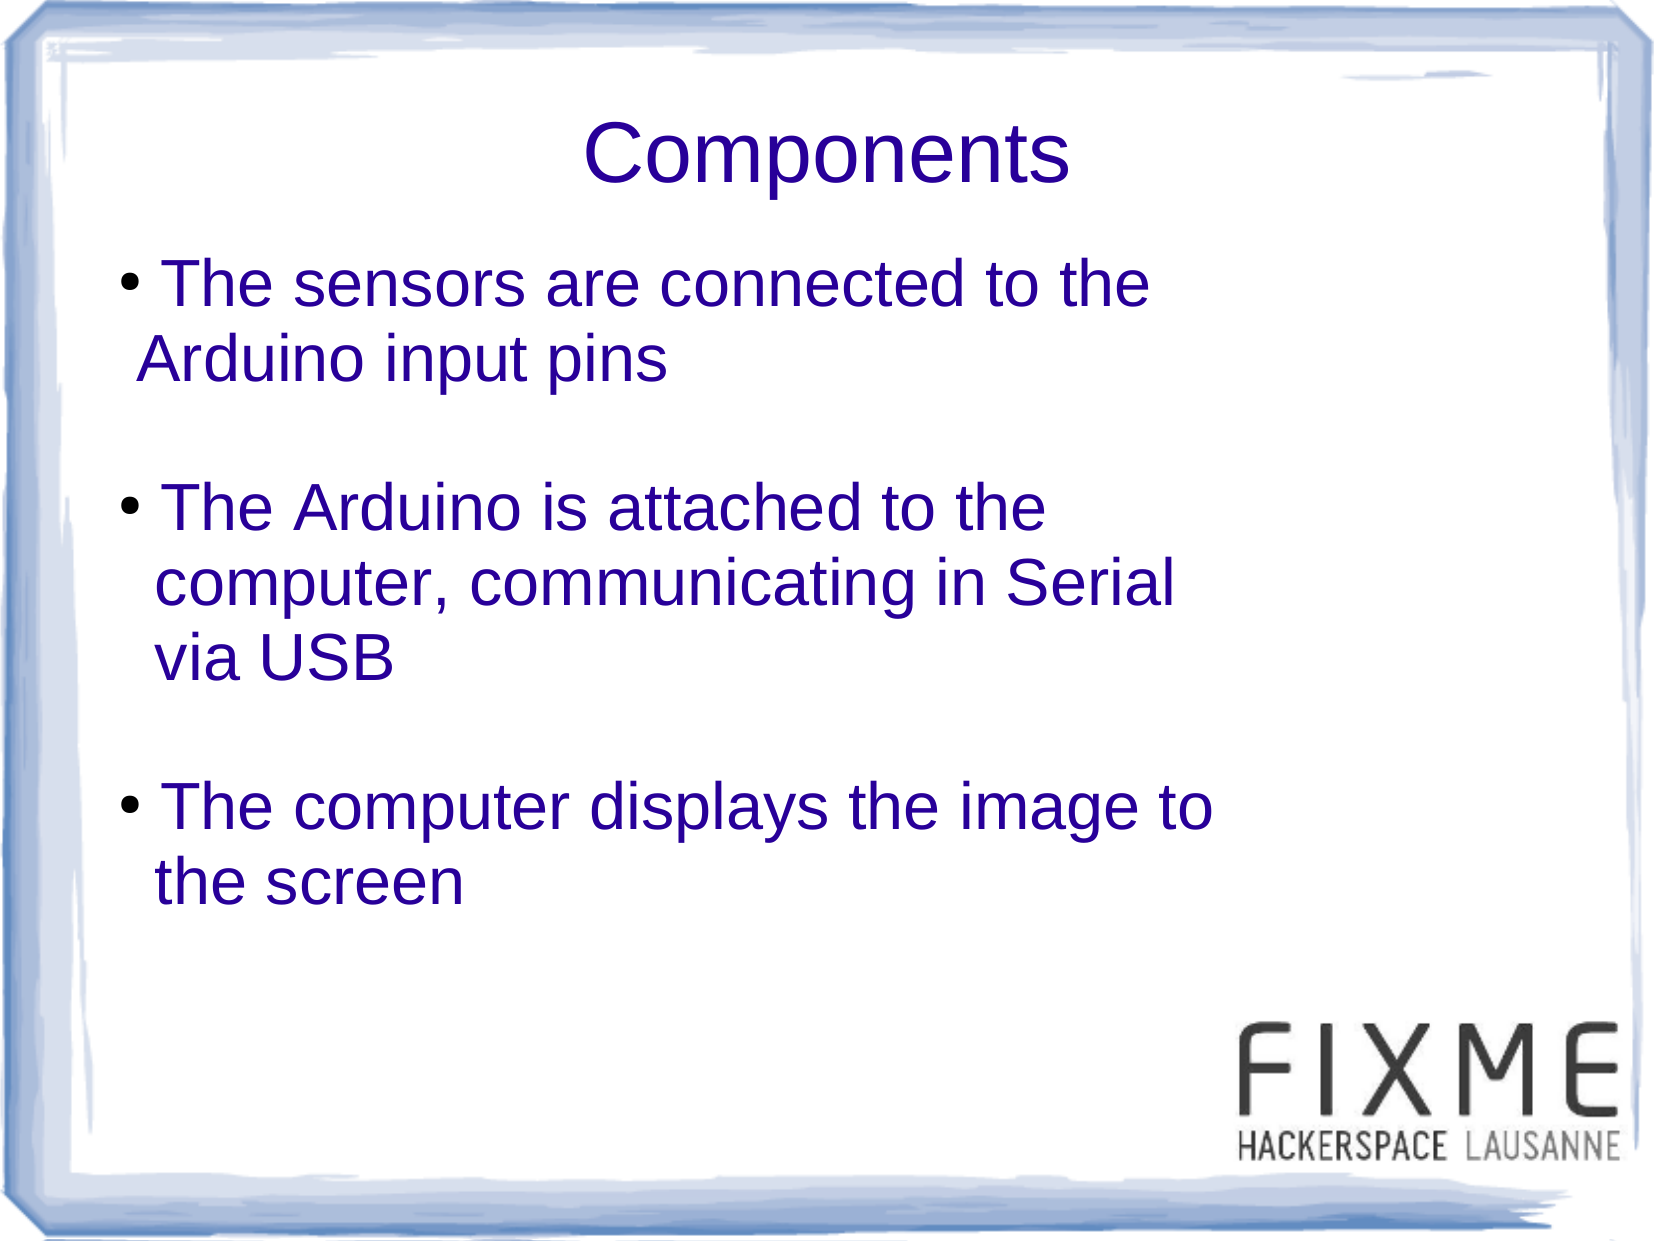

# Components
 The sensors are connected to the Arduino input pins
 The Arduino is attached to the
 computer, communicating in Serial
 via USB
 The computer displays the image to the screen